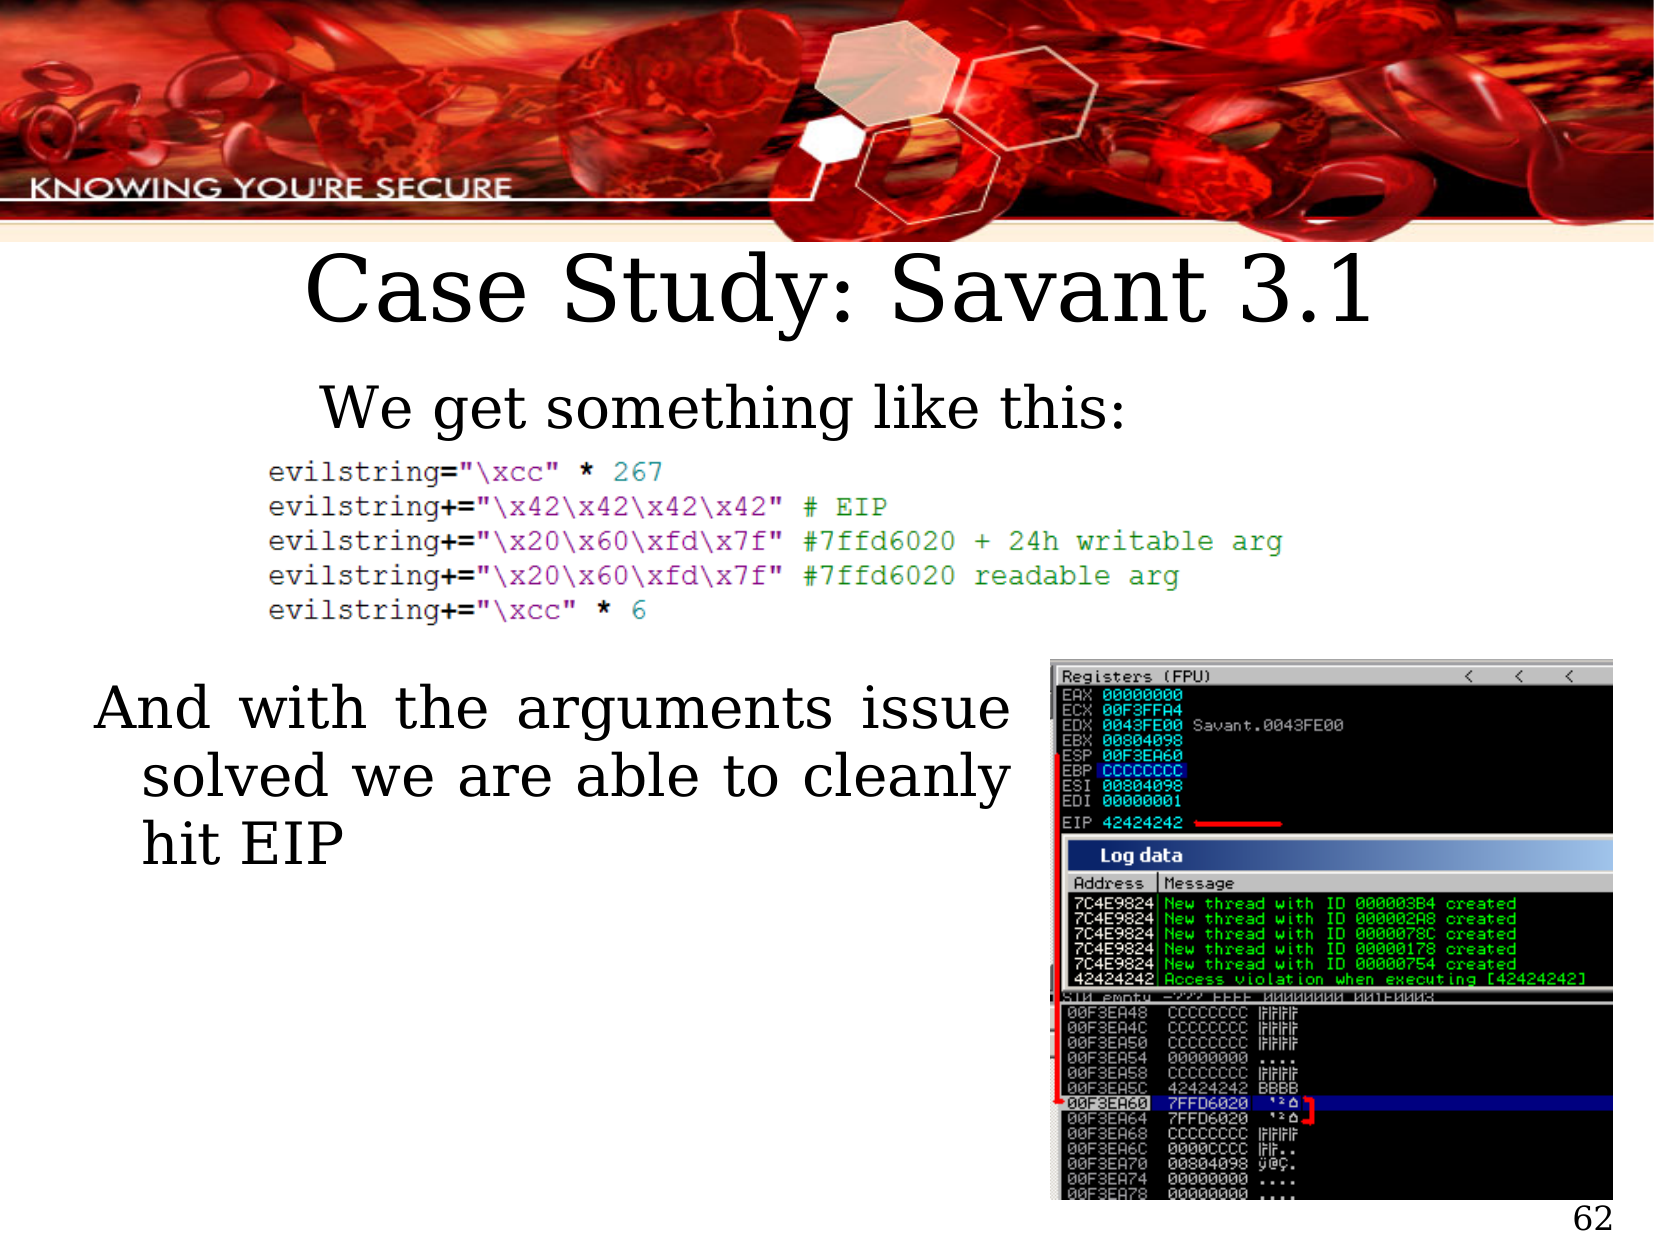

# Case Study: Savant 3.1
We get something like this:
And with the arguments issue solved we are able to cleanly hit EIP